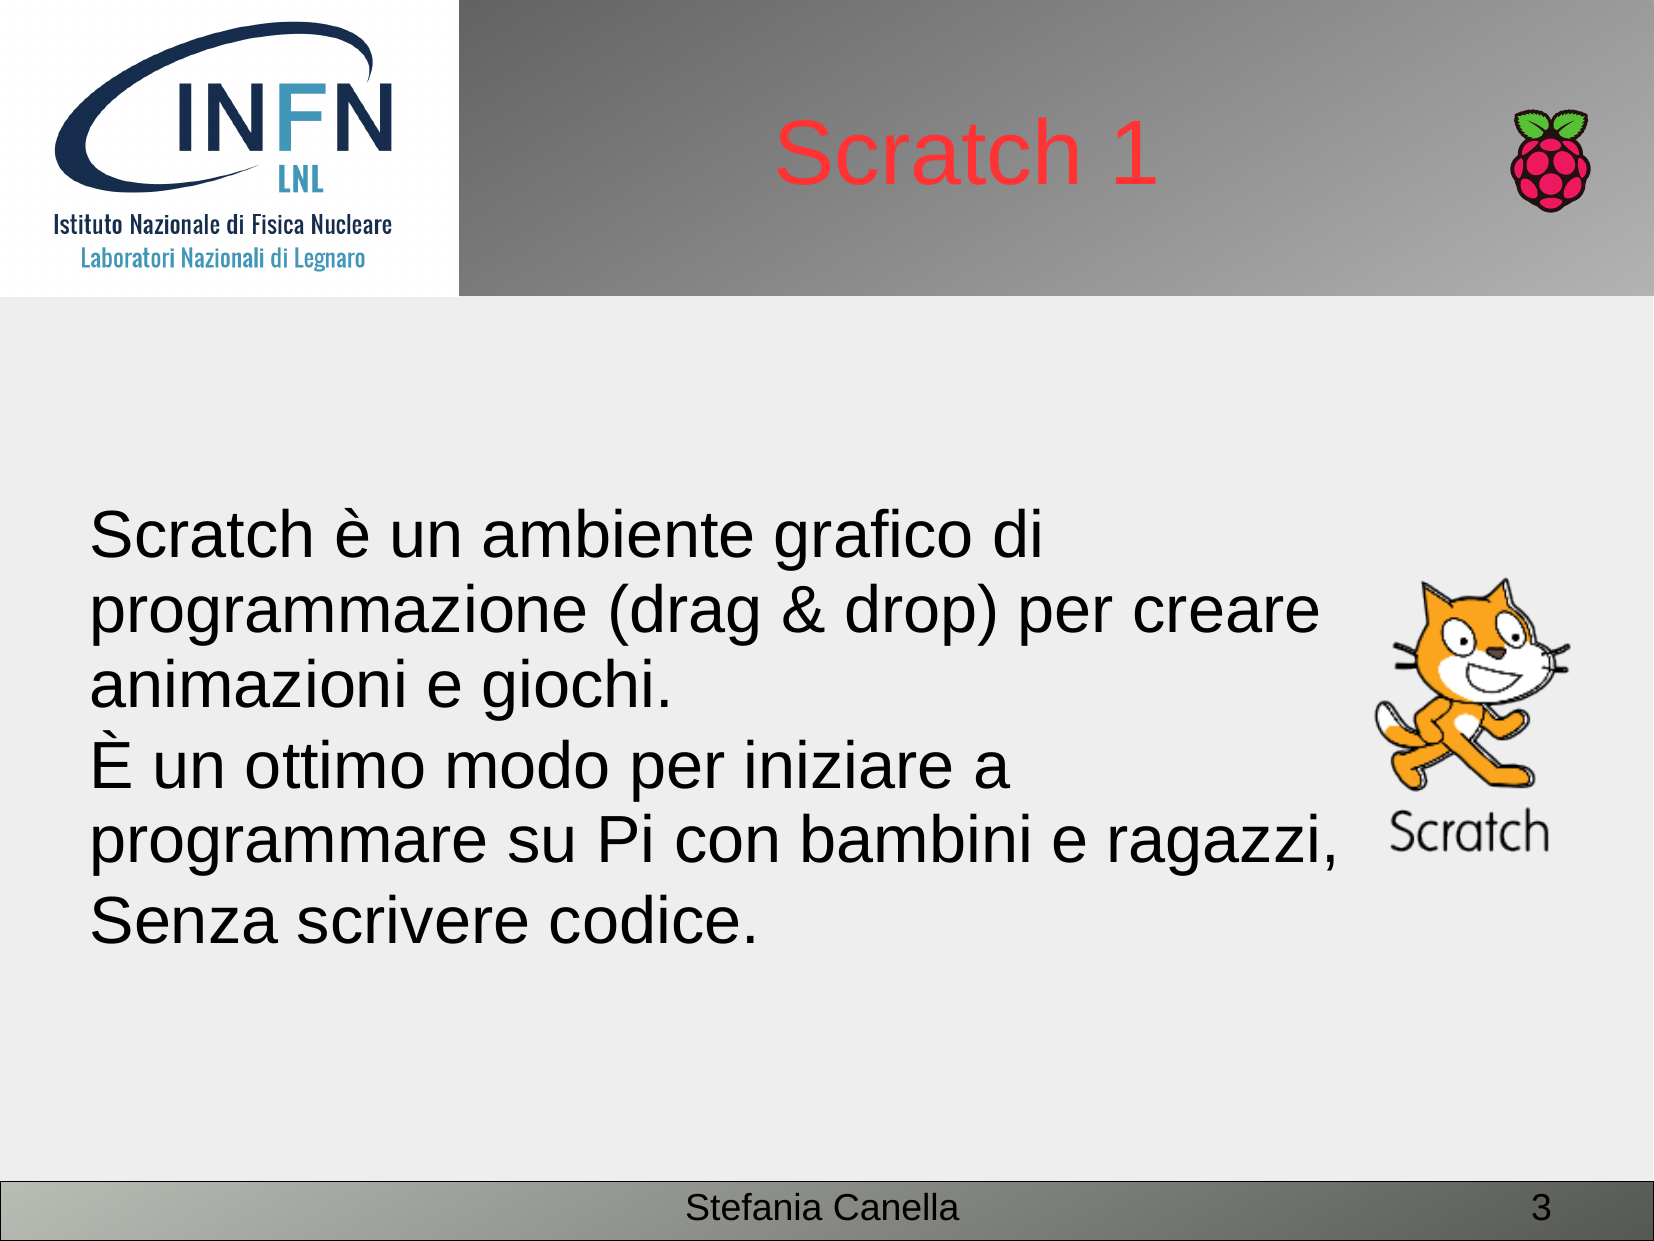

# Scratch 1
Scratch è un ambiente grafico di programmazione (drag & drop) per creare animazioni e giochi.
È un ottimo modo per iniziare a programmare su Pi con bambini e ragazzi,
Senza scrivere codice.
Stefania Canella